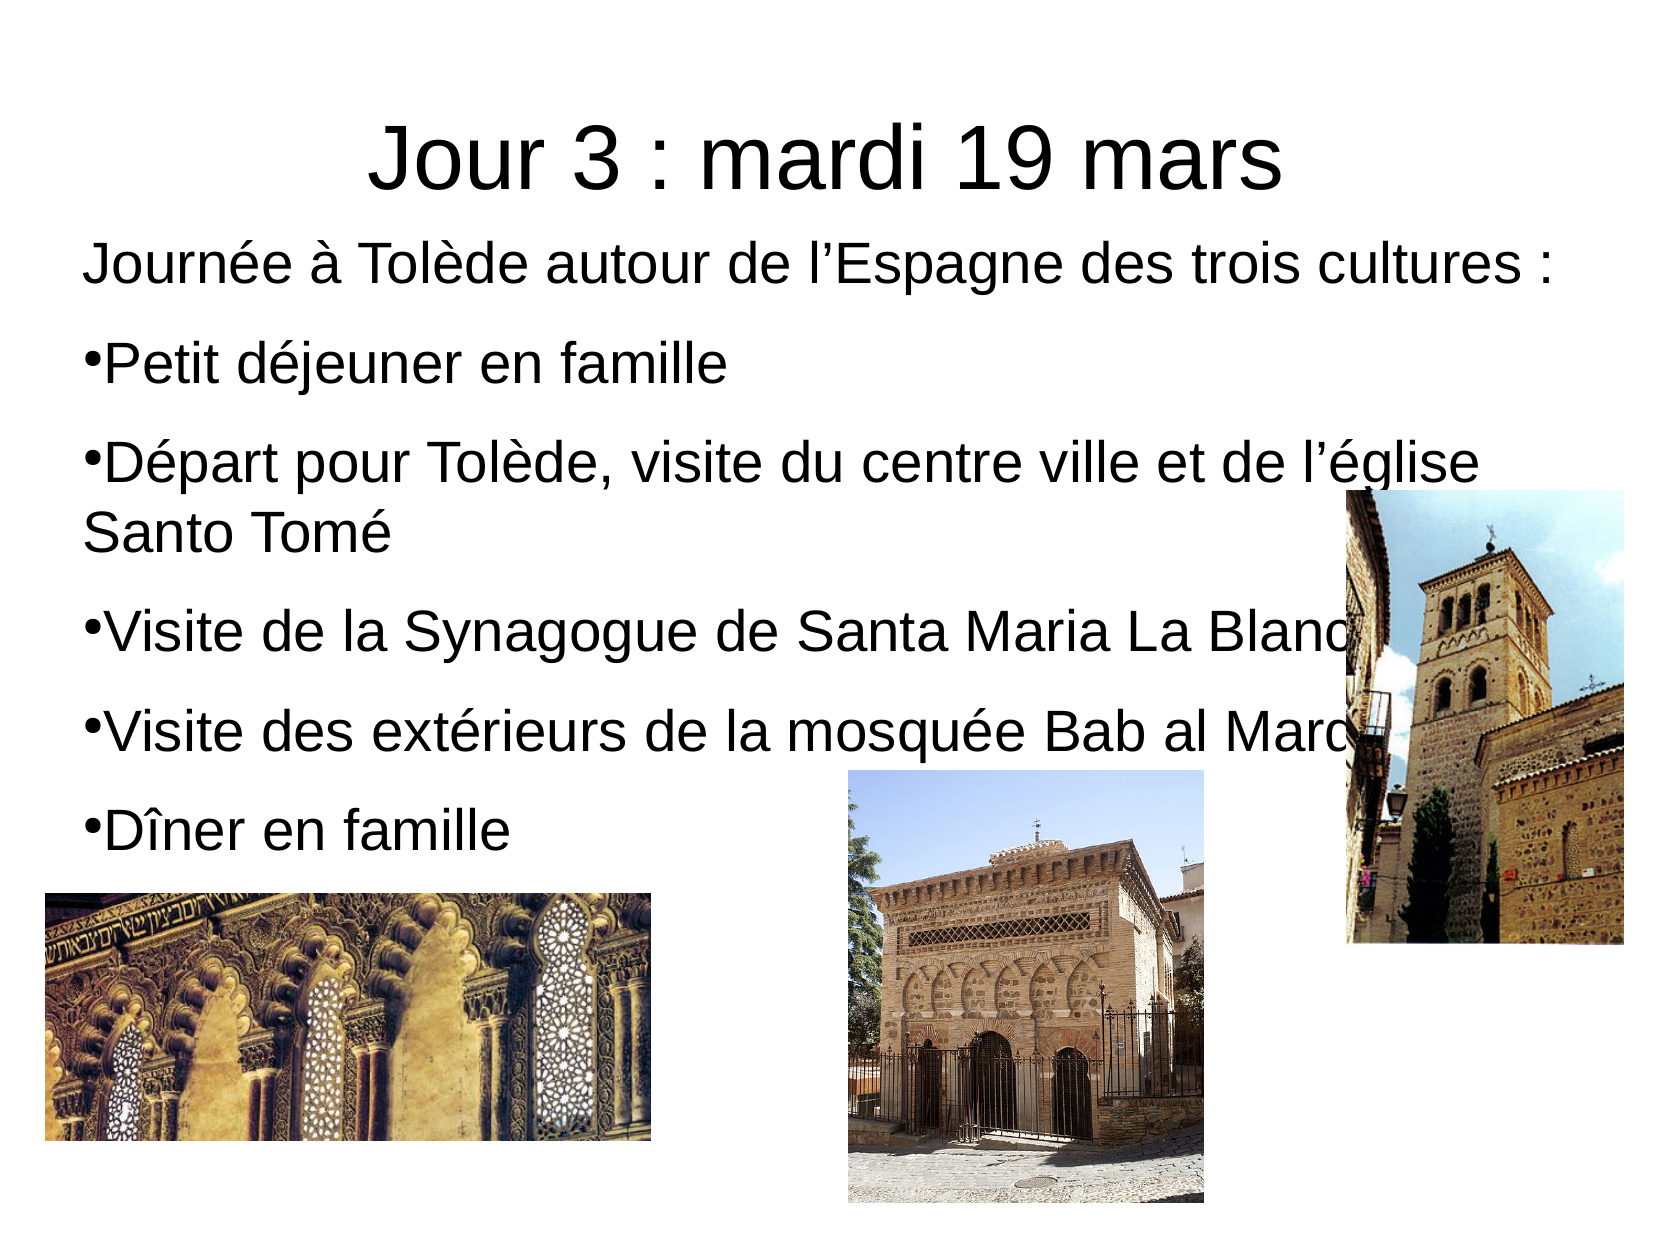

# Jour 3 : mardi 19 mars
Journée à Tolède autour de l’Espagne des trois cultures :
Petit déjeuner en famille
Départ pour Tolède, visite du centre ville et de l’église Santo Tomé
Visite de la Synagogue de Santa Maria La Blanca
Visite des extérieurs de la mosquée Bab al Mardum
Dîner en famille